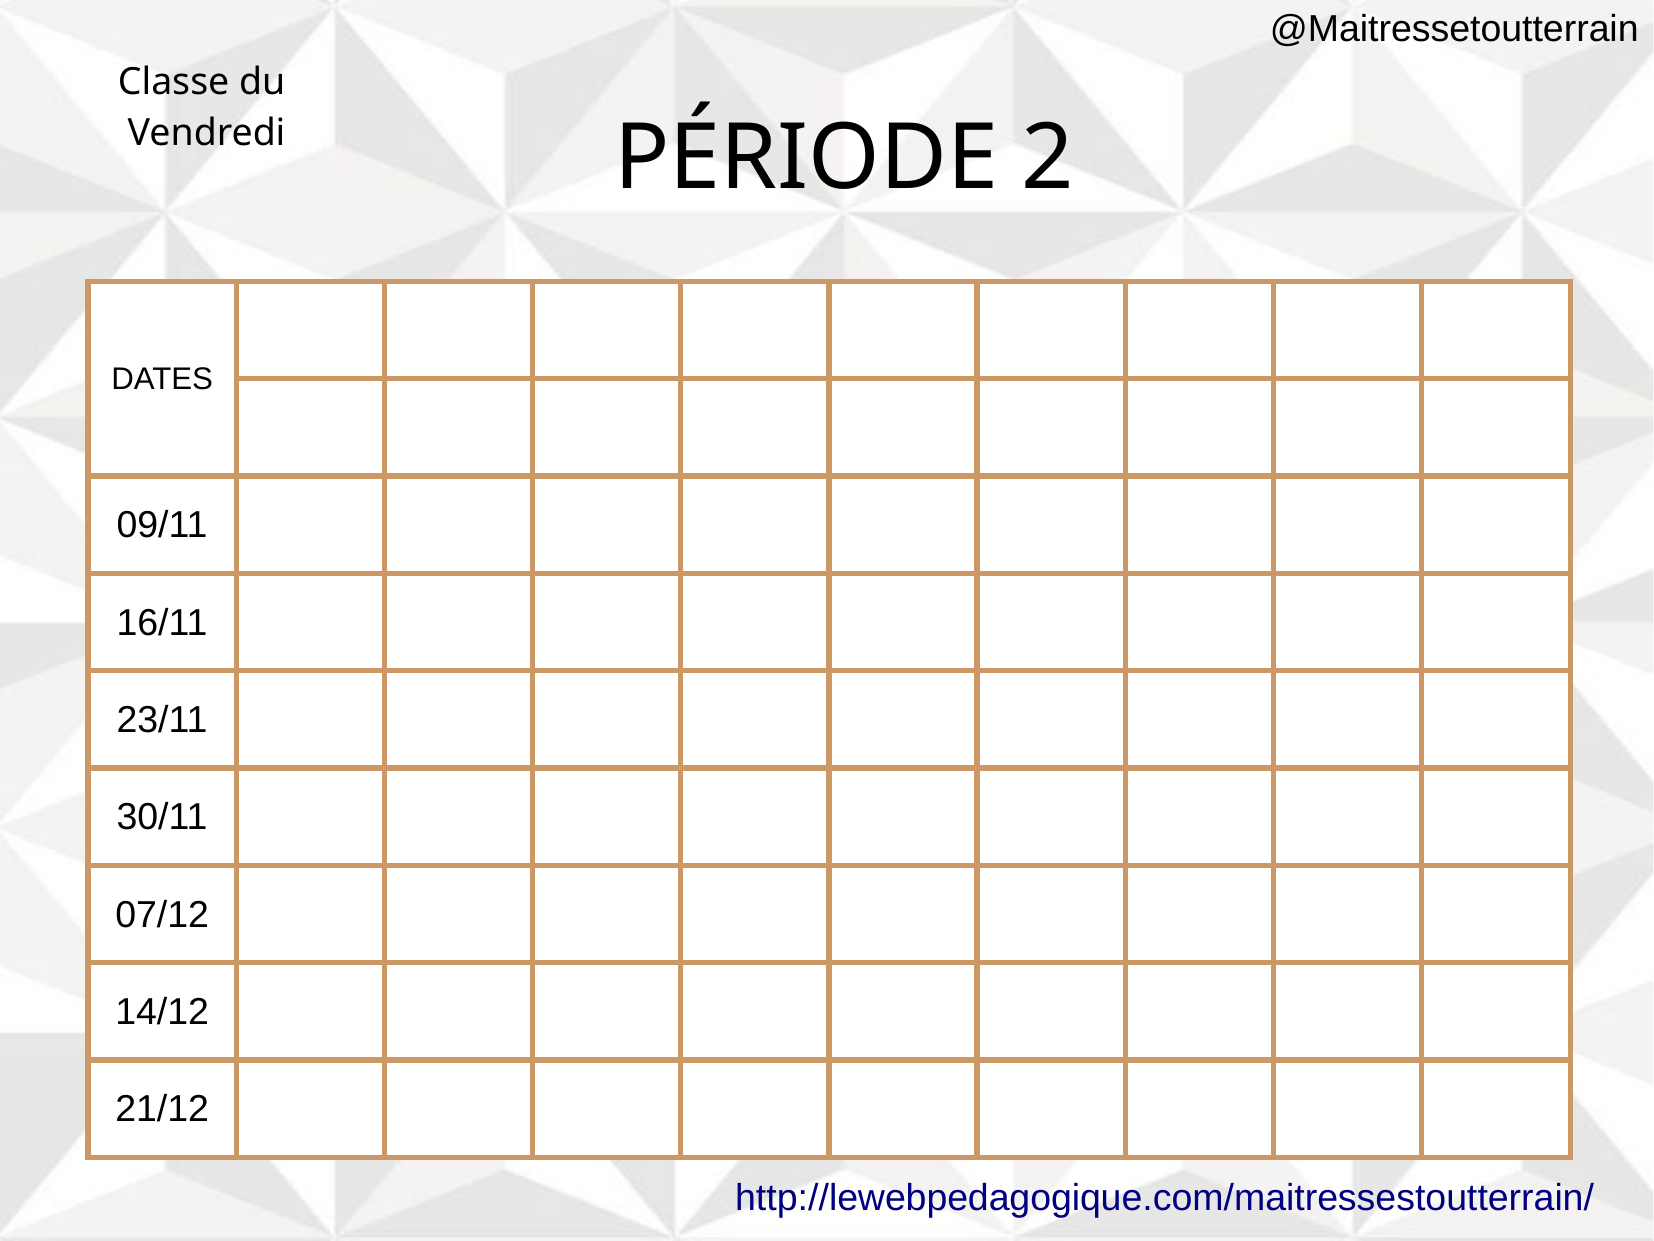

@Maitressetoutterrain
Classe du
Vendredi
# PÉRIODE 2
| DATES | | | | | | | | | |
| --- | --- | --- | --- | --- | --- | --- | --- | --- | --- |
| | | | | | | | | | |
| 09/11 | | | | | | | | | |
| 16/11 | | | | | | | | | |
| 23/11 | | | | | | | | | |
| 30/11 | | | | | | | | | |
| 07/12 | | | | | | | | | |
| 14/12 | | | | | | | | | |
| 21/12 | | | | | | | | | |
http://lewebpedagogique.com/maitressestoutterrain/